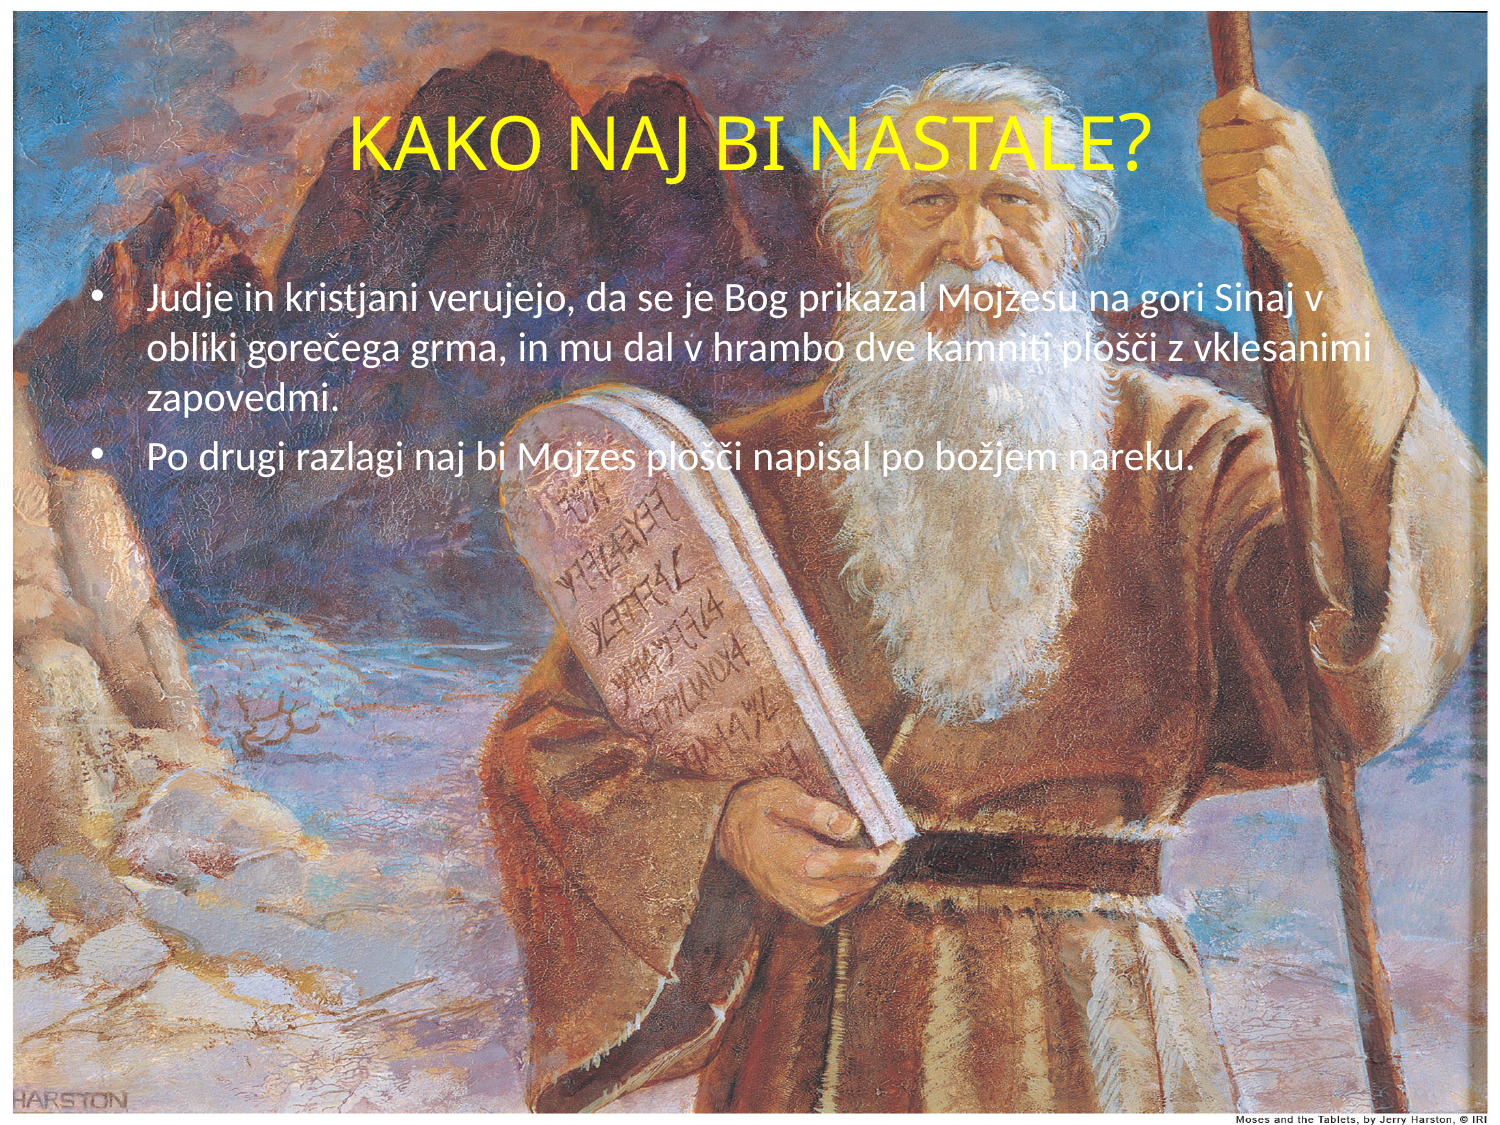

# KAKO NAJ BI NASTALE?
Judje in kristjani verujejo, da se je Bog prikazal Mojzesu na gori Sinaj v obliki gorečega grma, in mu dal v hrambo dve kamniti plošči z vklesanimi zapovedmi.
Po drugi razlagi naj bi Mojzes plošči napisal po božjem nareku.